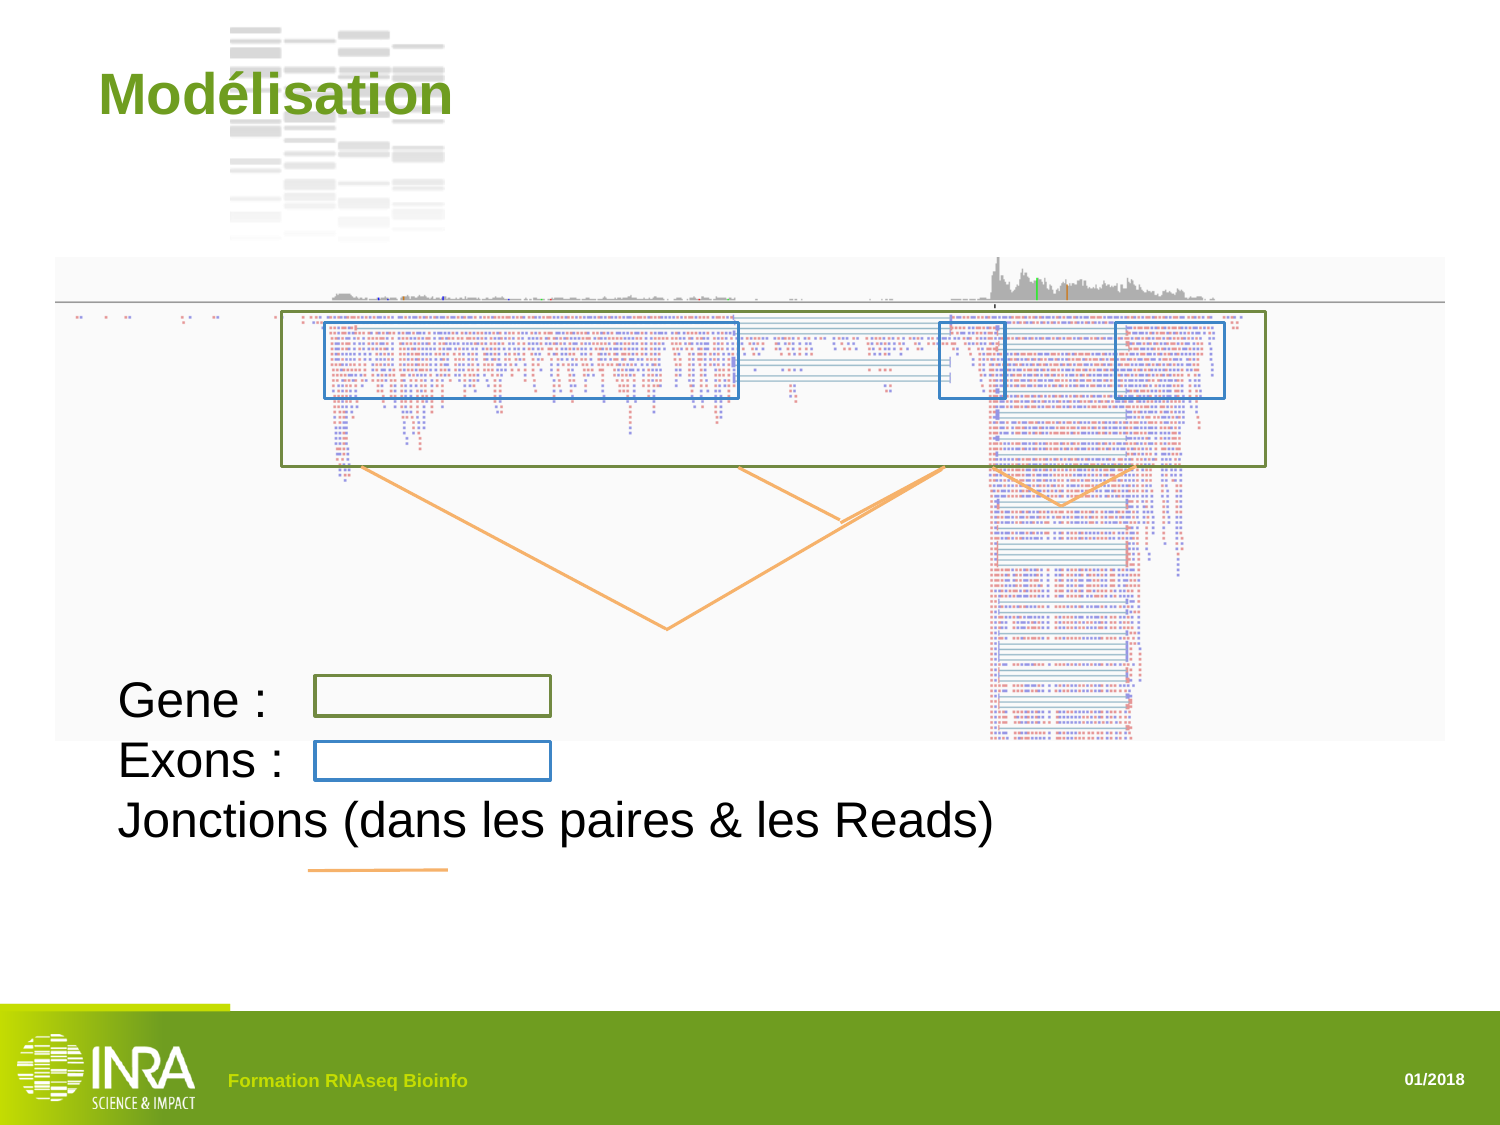

Modélisation
Gene :
Exons :
Jonctions (dans les paires & les Reads)